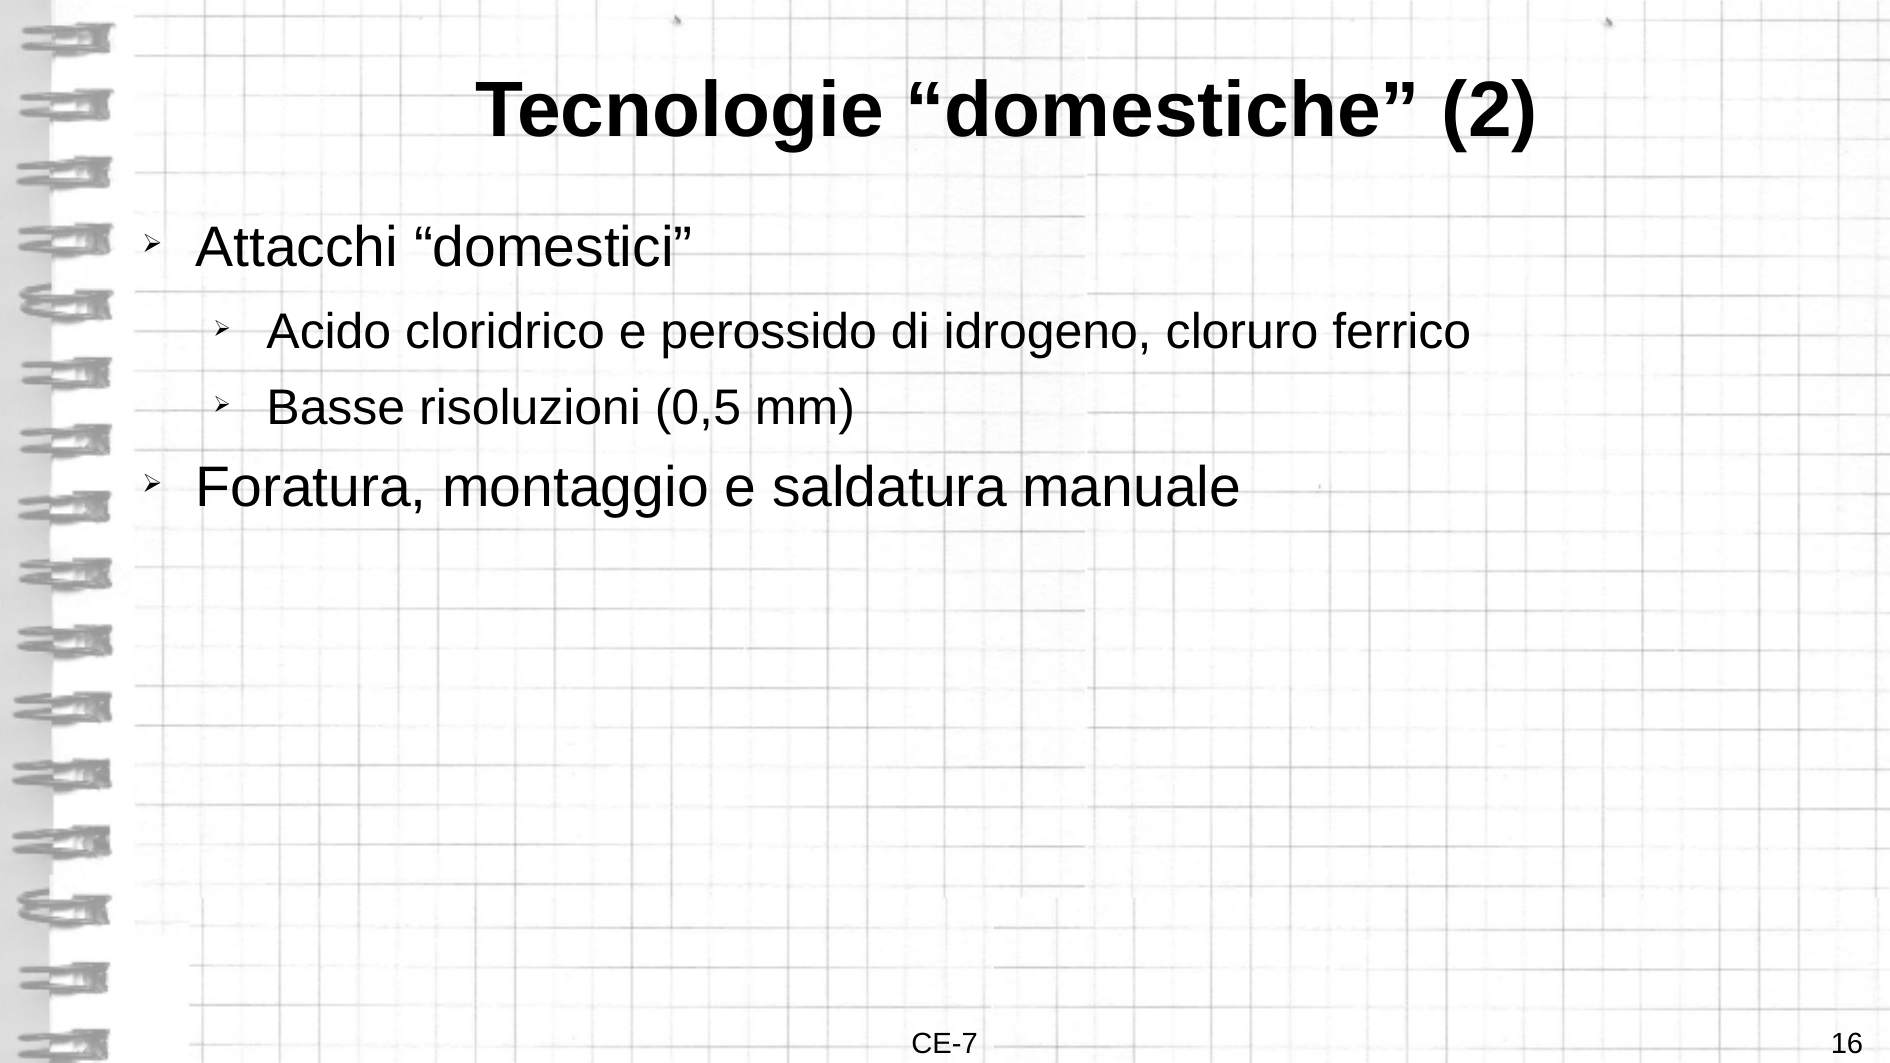

# Tecnologie “domestiche” (2)
Attacchi “domestici”
Acido cloridrico e perossido di idrogeno, cloruro ferrico
Basse risoluzioni (0,5 mm)
Foratura, montaggio e saldatura manuale
CE-7
16